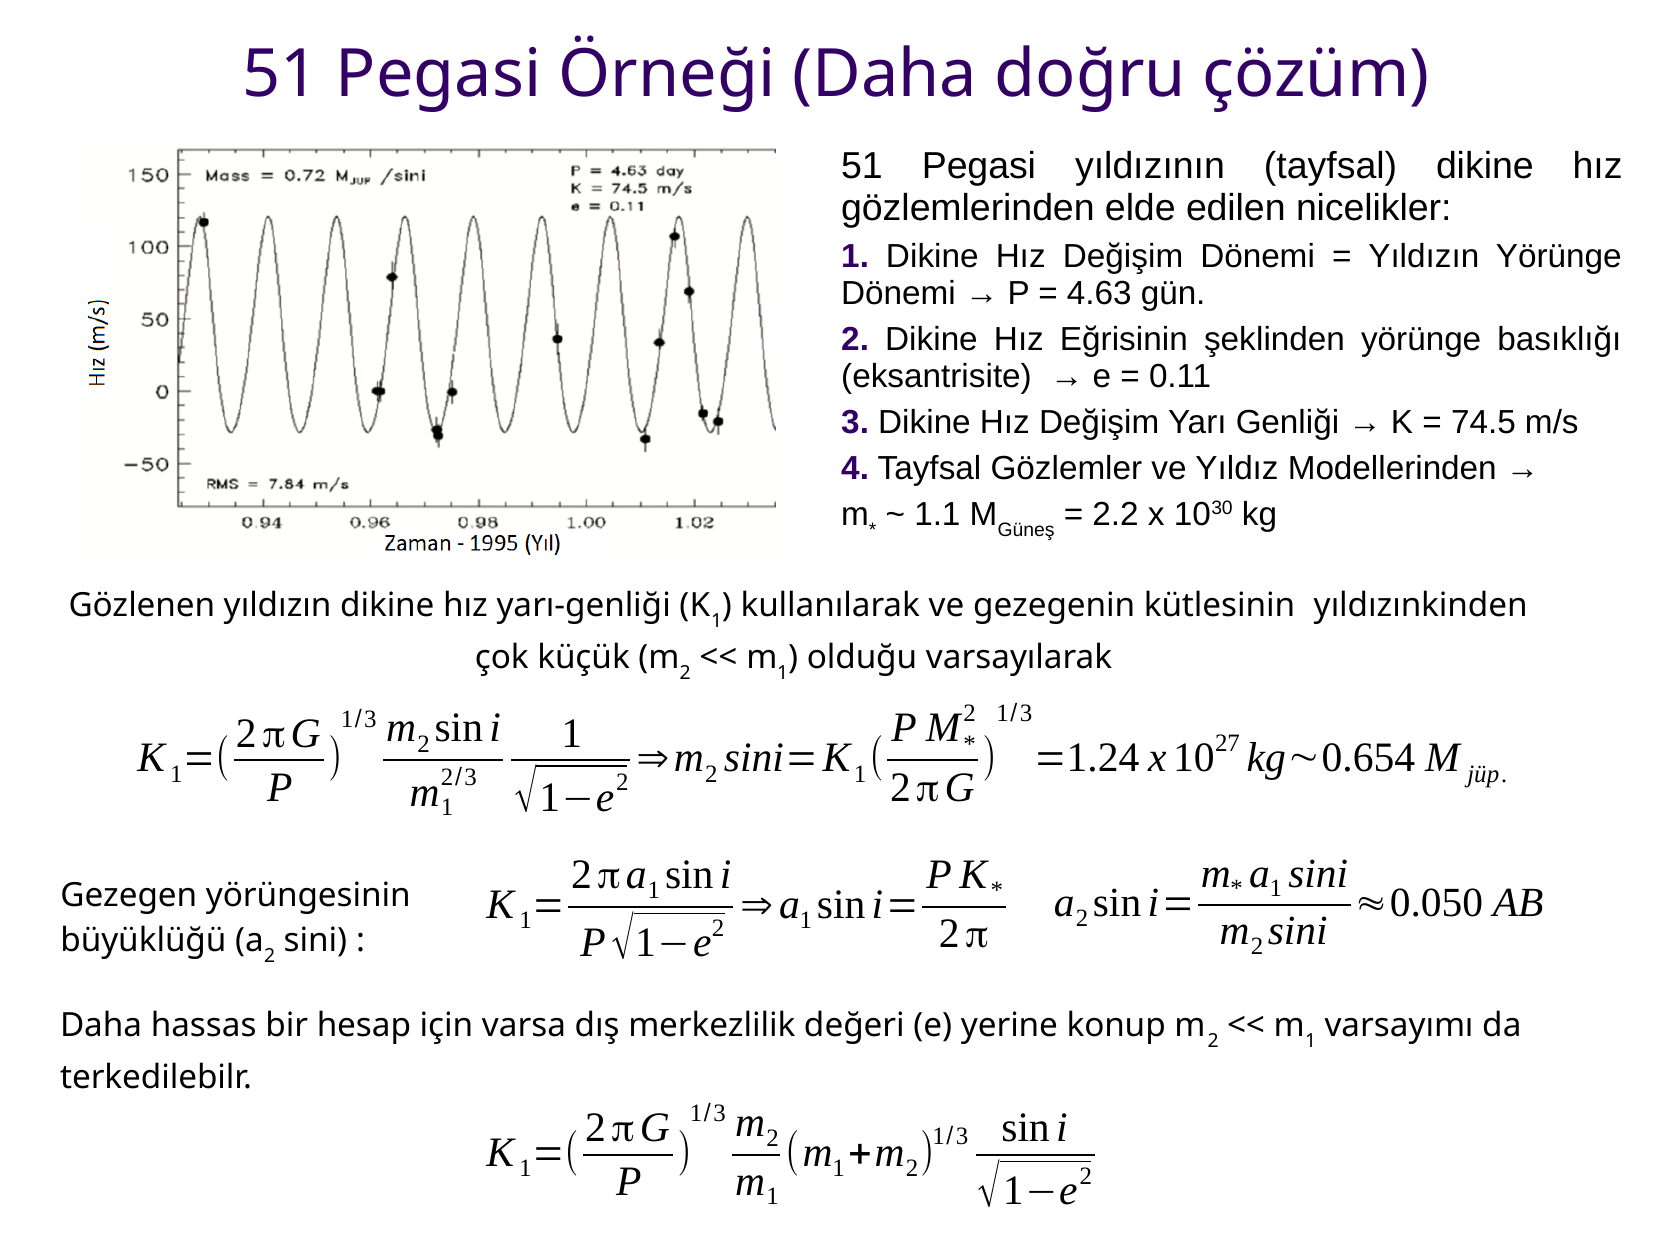

51 Pegasi Örneği (Daha doğru çözüm)
51 Pegasi yıldızının (tayfsal) dikine hız gözlemlerinden elde edilen nicelikler:
1. Dikine Hız Değişim Dönemi = Yıldızın Yörünge Dönemi → P = 4.63 gün.
2. Dikine Hız Eğrisinin şeklinden yörünge basıklığı (eksantrisite) → e = 0.11
3. Dikine Hız Değişim Yarı Genliği → K = 74.5 m/s
4. Tayfsal Gözlemler ve Yıldız Modellerinden →
m* ~ 1.1 MGüneş = 2.2 x 1030 kg
Gözlenen yıldızın dikine hız yarı-genliği (K1) kullanılarak ve gezegenin kütlesinin yıldızınkinden çok küçük (m2 << m1) olduğu varsayılarak
Gezegen yörüngesinin
büyüklüğü (a2 sini) :
Daha hassas bir hesap için varsa dış merkezlilik değeri (e) yerine konup m2 << m1 varsayımı da terkedilebilr.